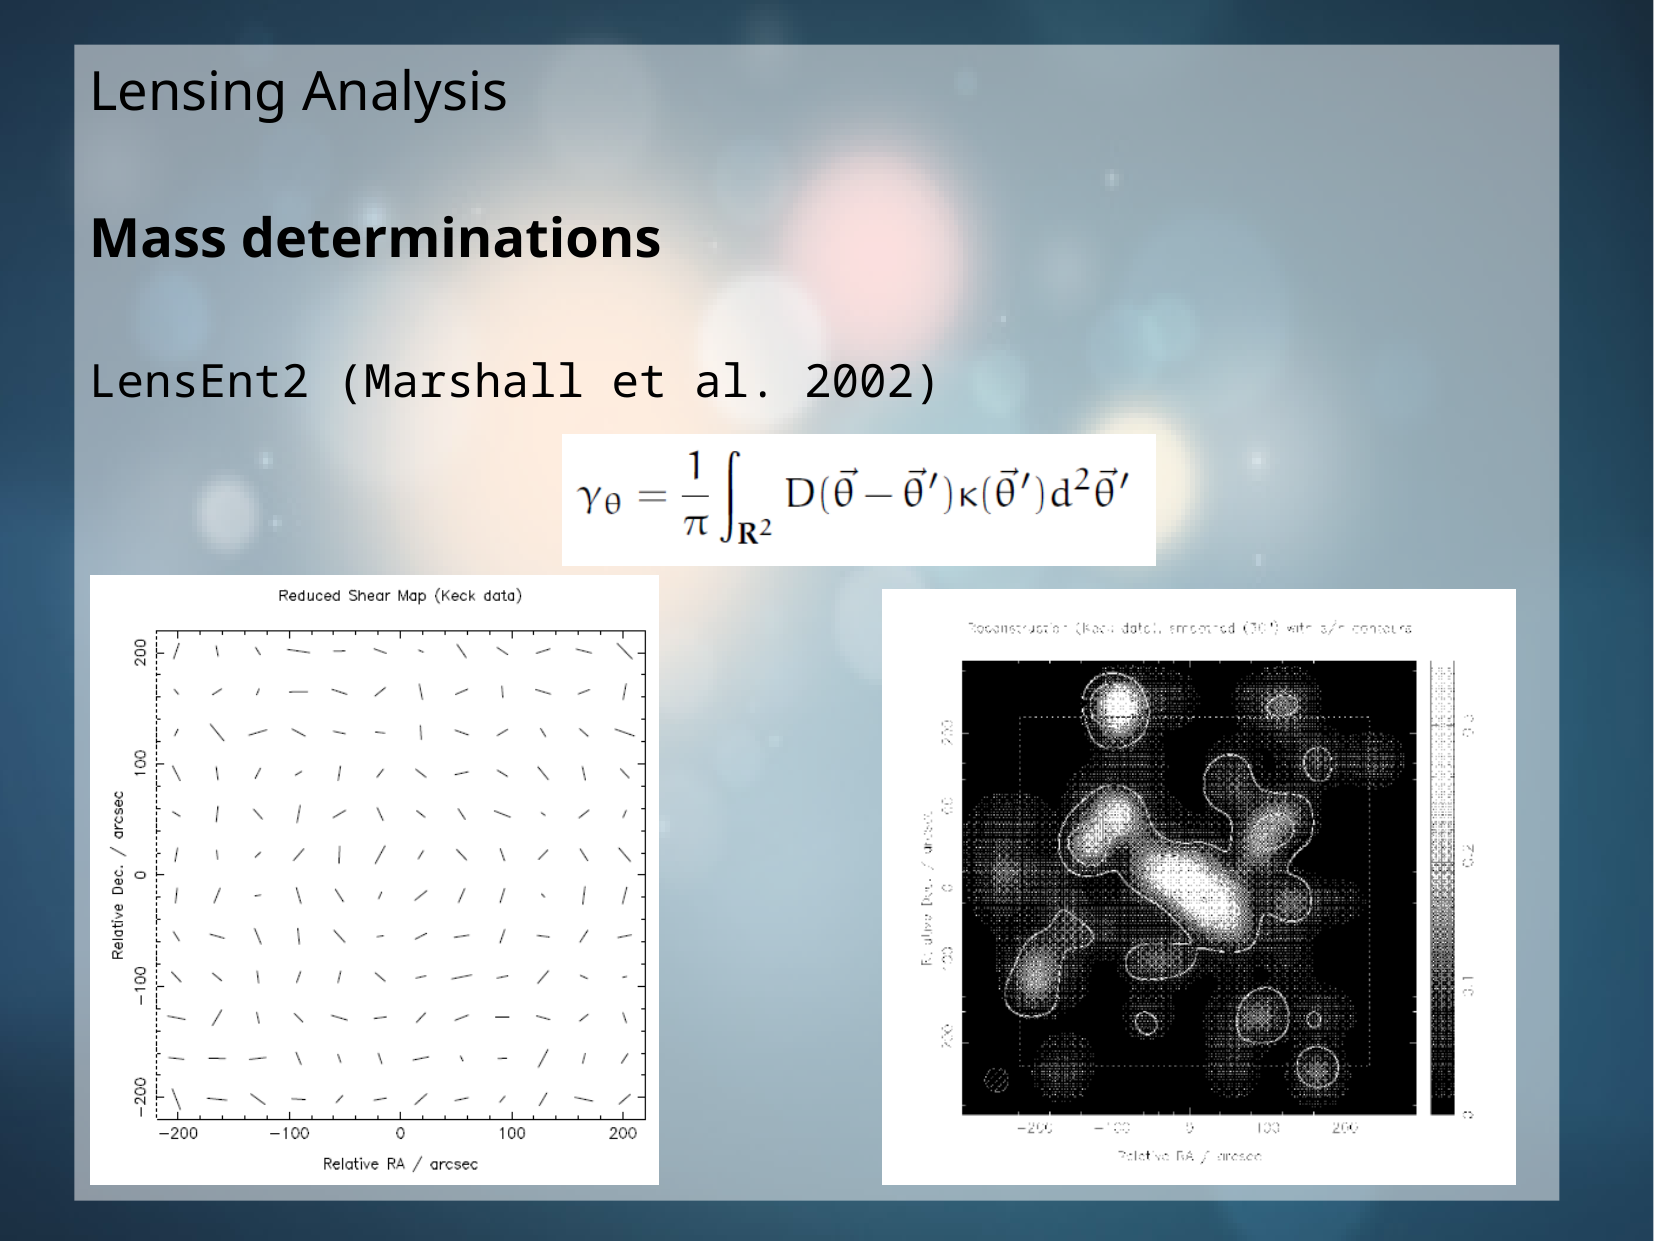

Lensing Analysis
Mass determinations
LensEnt2 (Marshall et al. 2002)